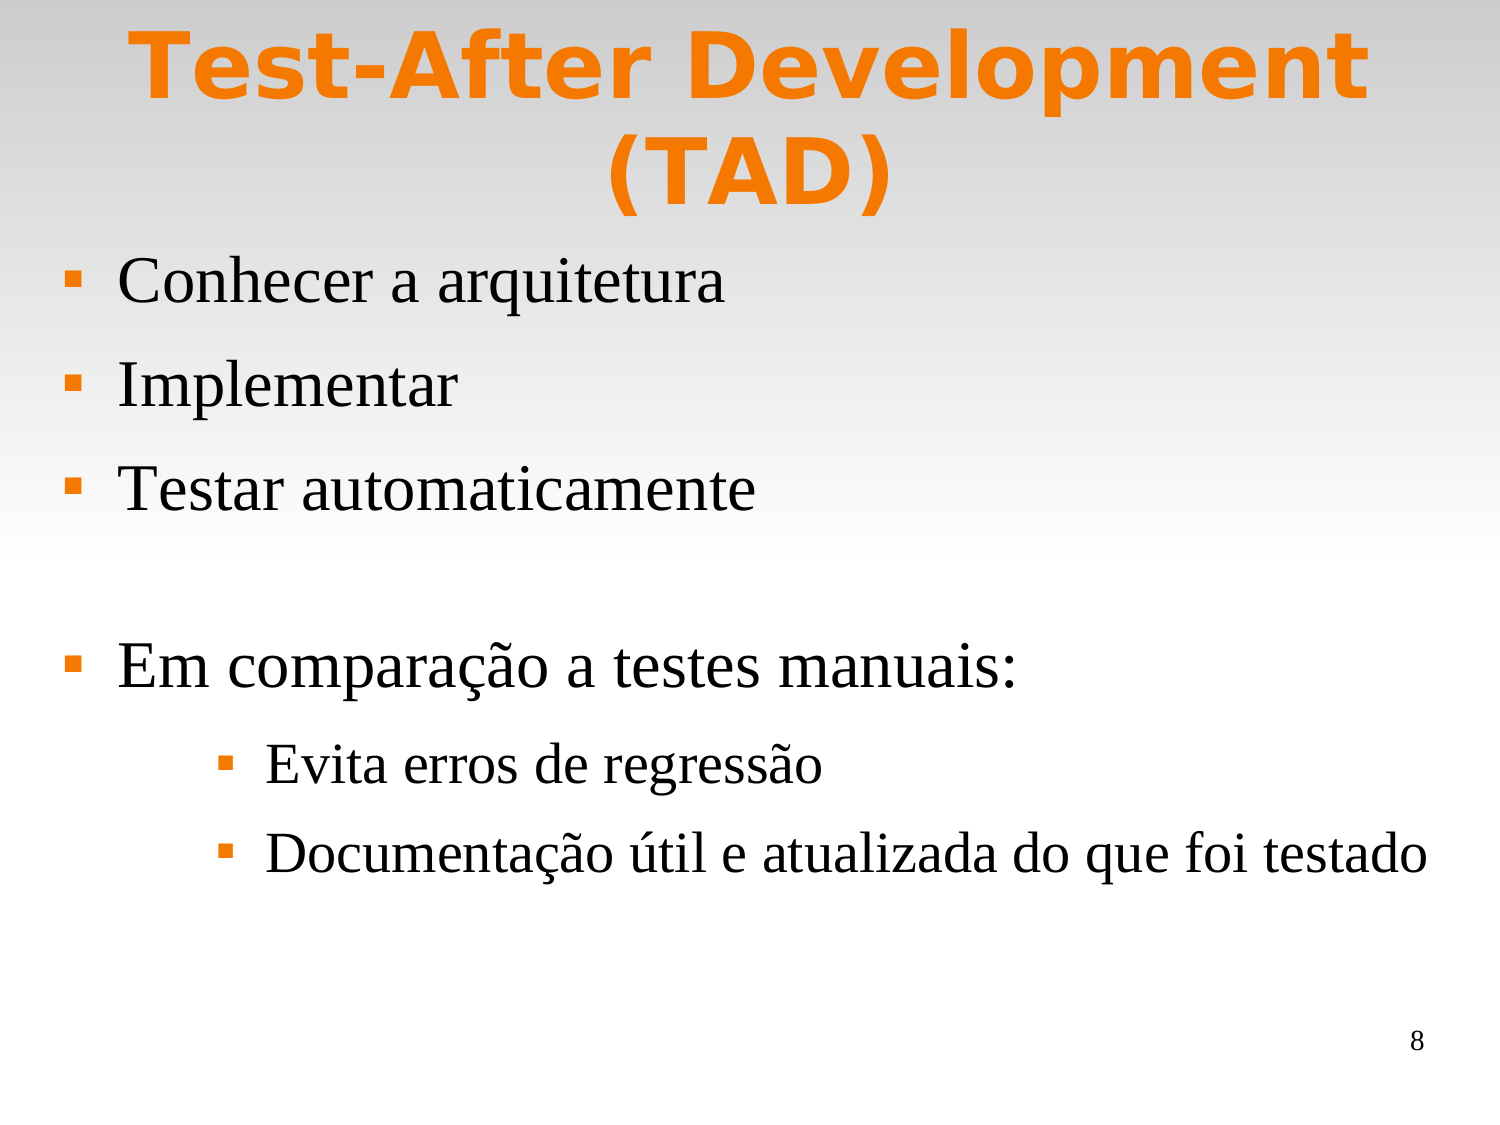

# Test-After Development (TAD)‏
Conhecer a arquitetura
Implementar
Testar automaticamente
Em comparação a testes manuais:
Evita erros de regressão
Documentação útil e atualizada do que foi testado
8